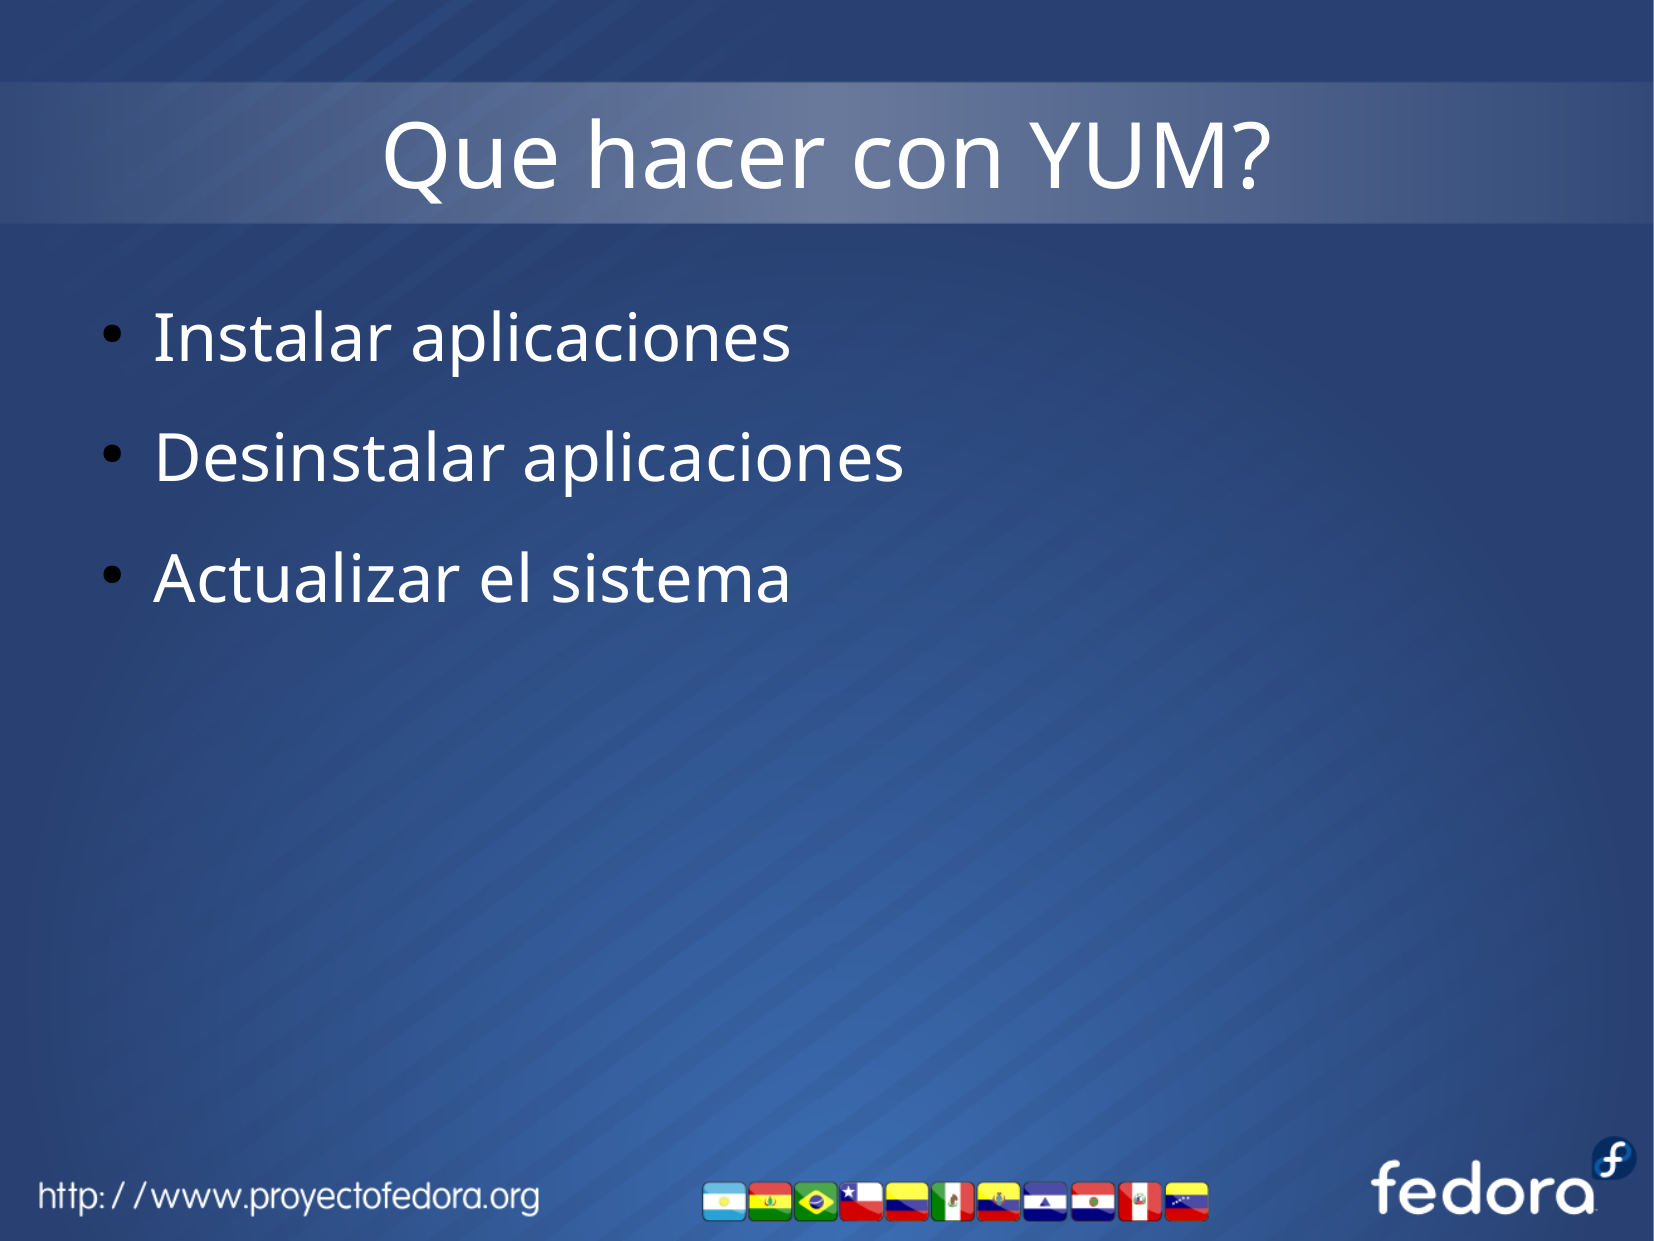

# Que hacer con YUM?
Instalar aplicaciones
Desinstalar aplicaciones
Actualizar el sistema